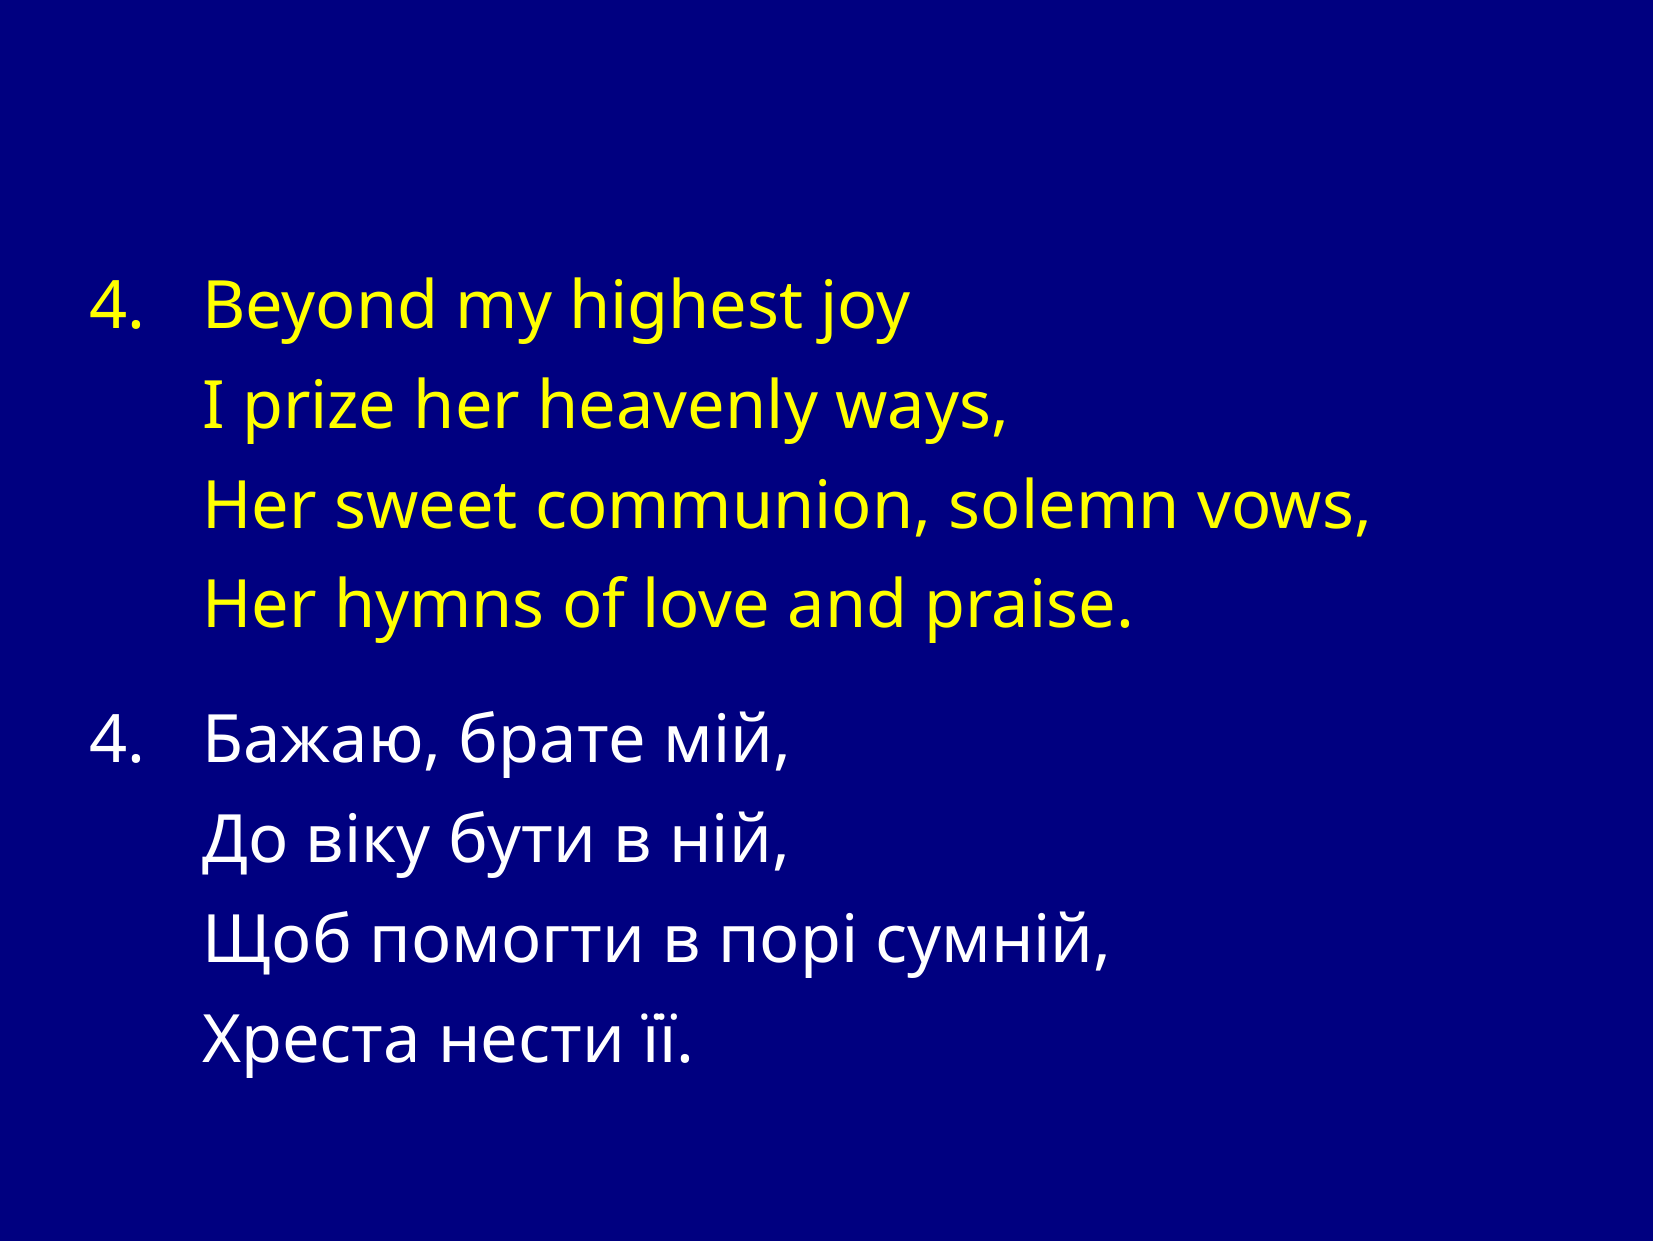

4.	Beyond my highest joy
	I prize her heavenly ways,
	Her sweet communion, solemn vows,
	Her hymns of love and praise.
4.	Бажаю, брате мій,
	До віку бути в ній,
	Щоб помогти в порі сумній,
	Хреста нести її.